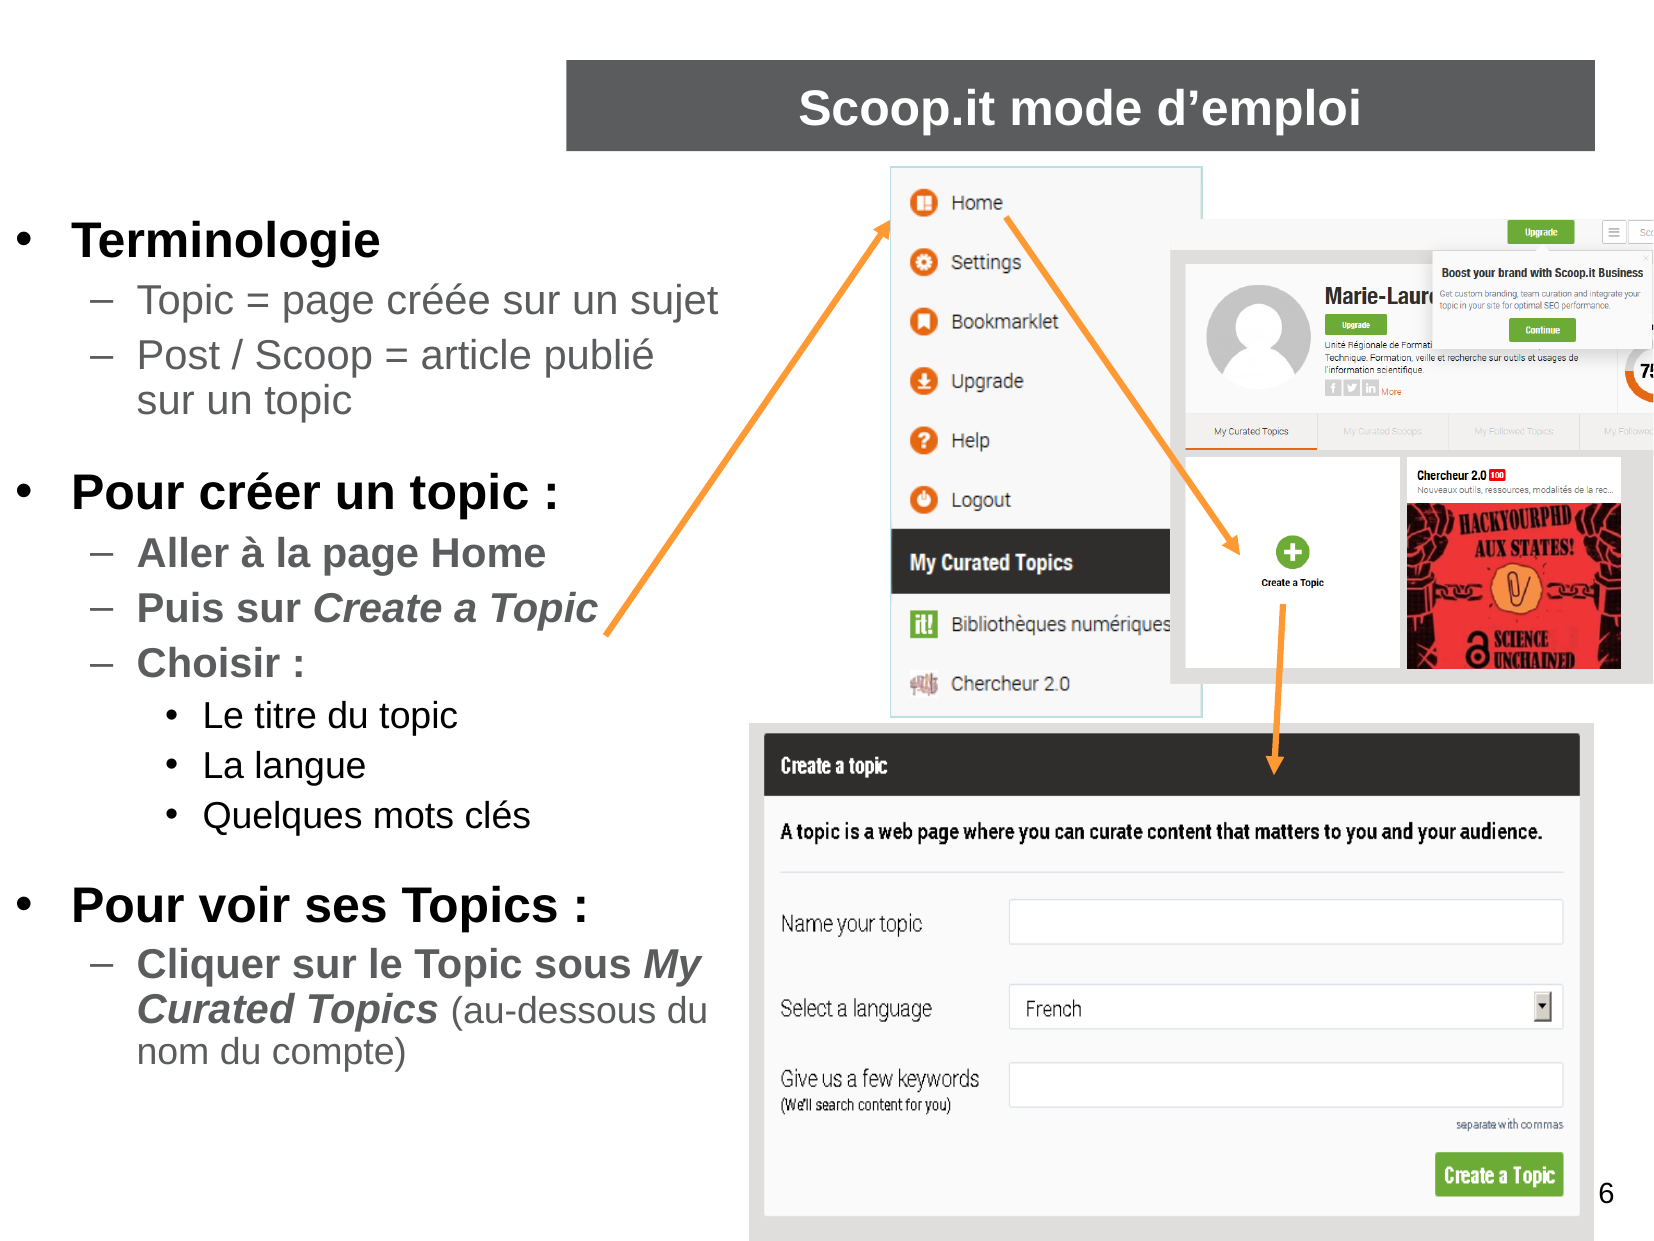

Scoop.it mode d’emploi
Terminologie
Topic = page créée sur un sujet
Post / Scoop = article publié sur un topic
Pour créer un topic :
Aller à la page Home
Puis sur Create a Topic
Choisir :
Le titre du topic
La langue
Quelques mots clés
Pour voir ses Topics :
Cliquer sur le Topic sous My Curated Topics (au-dessous du nom du compte)